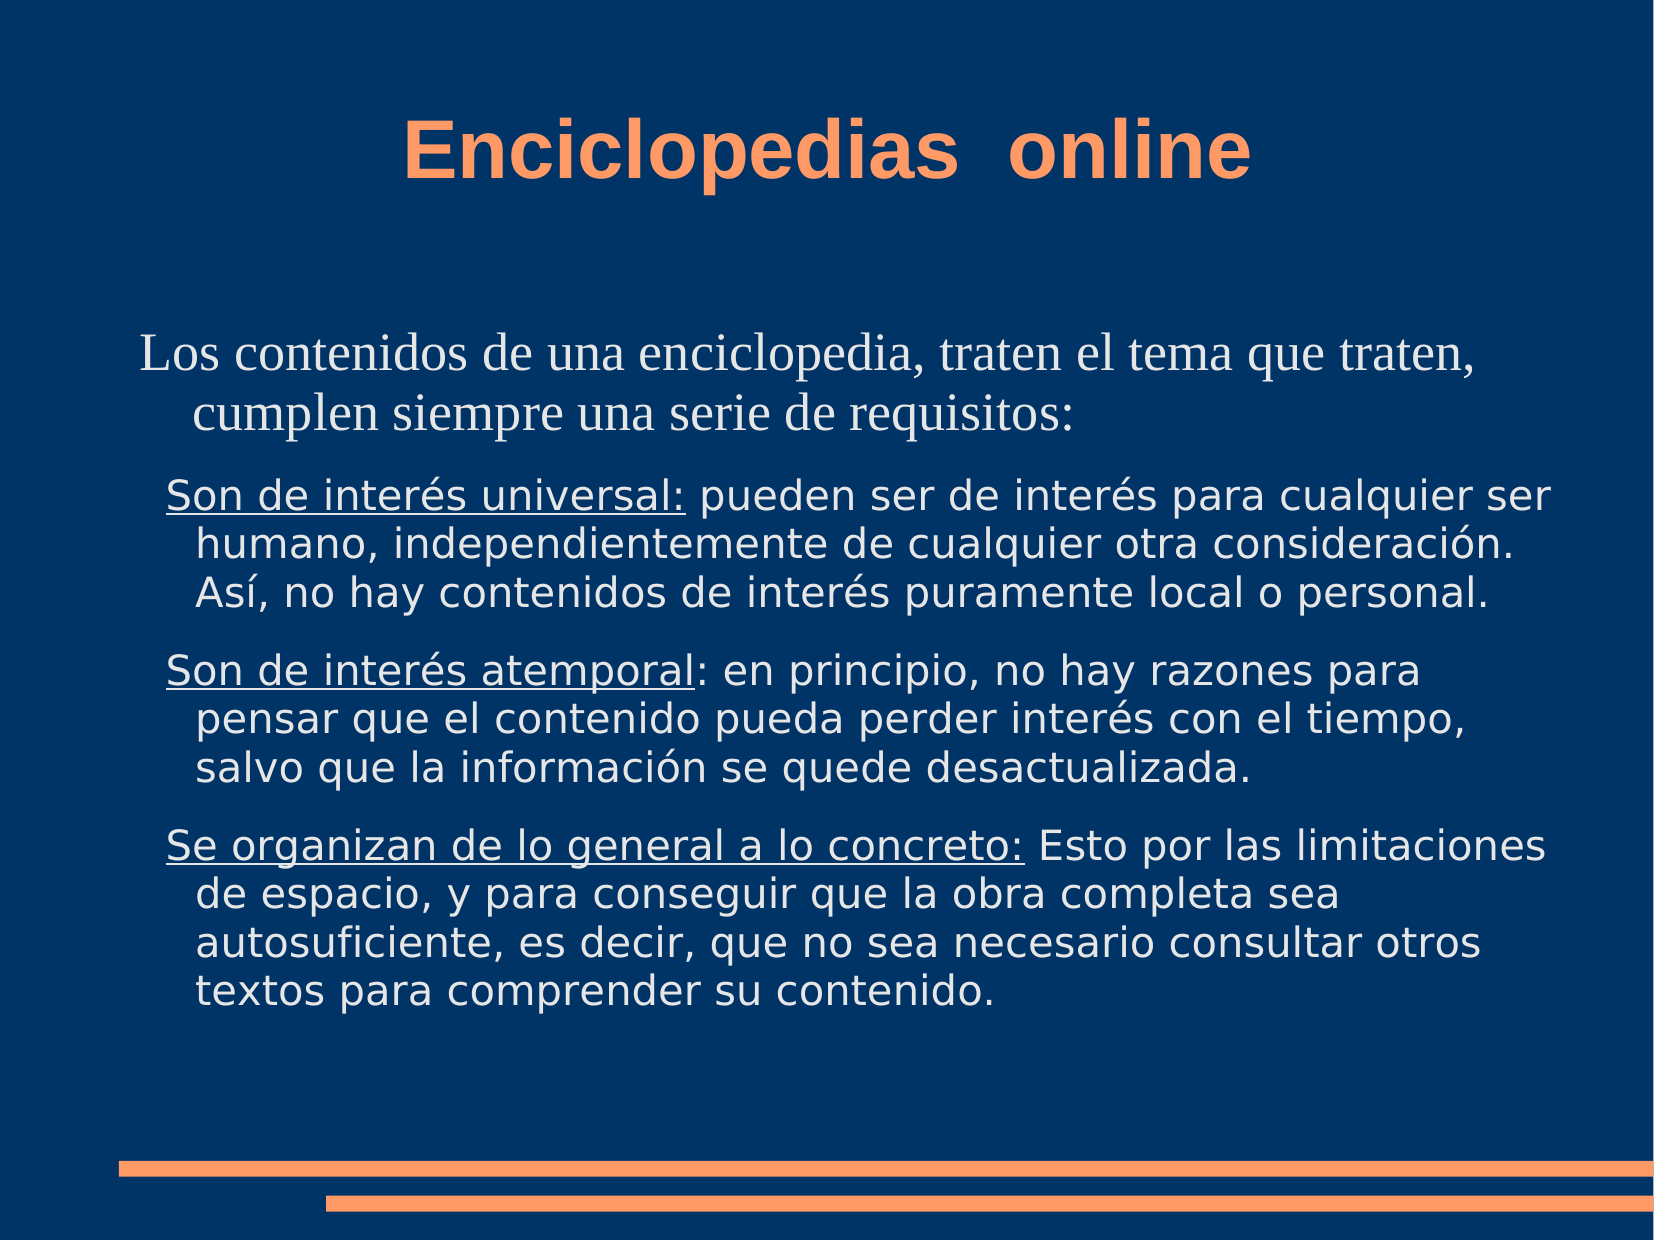

# Enciclopedias online
Los contenidos de una enciclopedia, traten el tema que traten, cumplen siempre una serie de requisitos:
Son de interés universal: pueden ser de interés para cualquier ser humano, independientemente de cualquier otra consideración. Así, no hay contenidos de interés puramente local o personal.
Son de interés atemporal: en principio, no hay razones para pensar que el contenido pueda perder interés con el tiempo, salvo que la información se quede desactualizada.
Se organizan de lo general a lo concreto: Esto por las limitaciones de espacio, y para conseguir que la obra completa sea autosuficiente, es decir, que no sea necesario consultar otros textos para comprender su contenido.